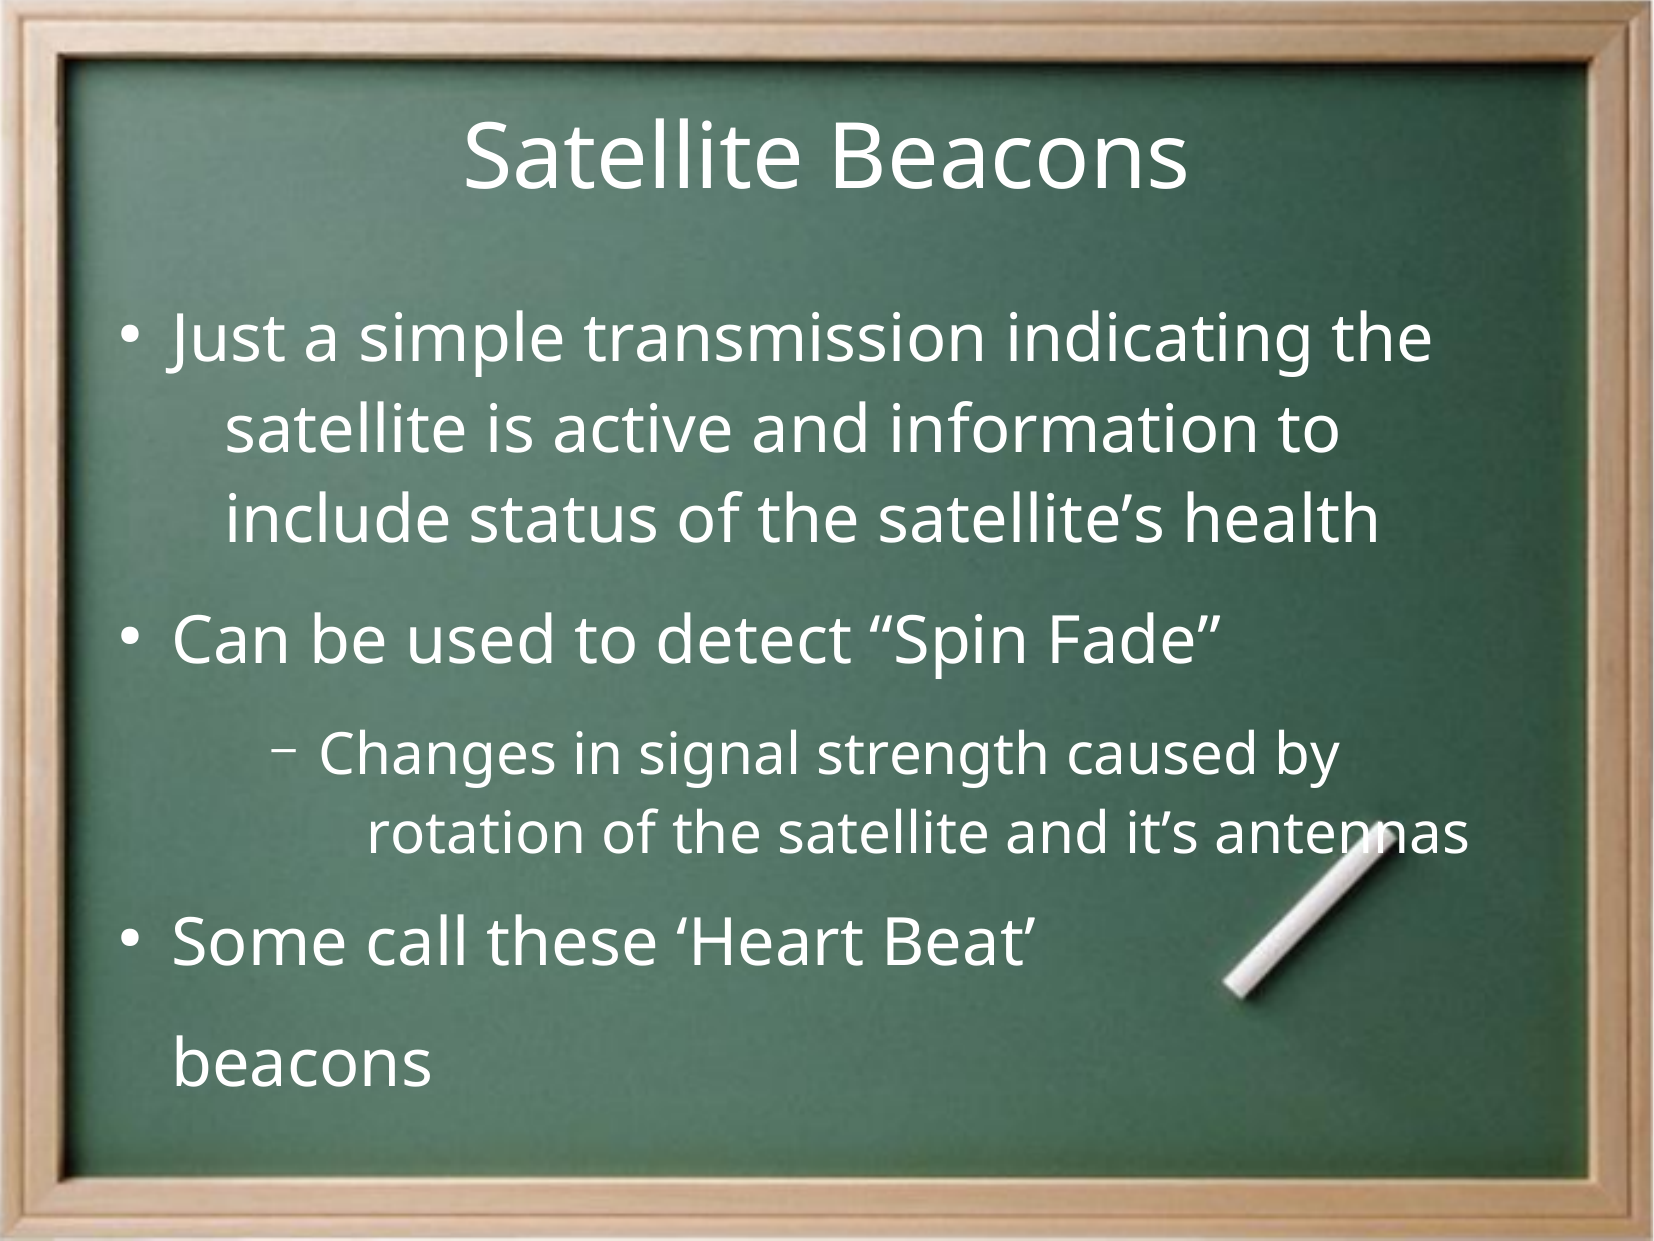

# Satellite Beacons
Just a simple transmission indicating the satellite is active and information to include status of the satellite’s health
Can be used to detect “Spin Fade”
Changes in signal strength caused by rotation of the satellite and it’s antennas
Some call these ‘Heart Beat’
beacons